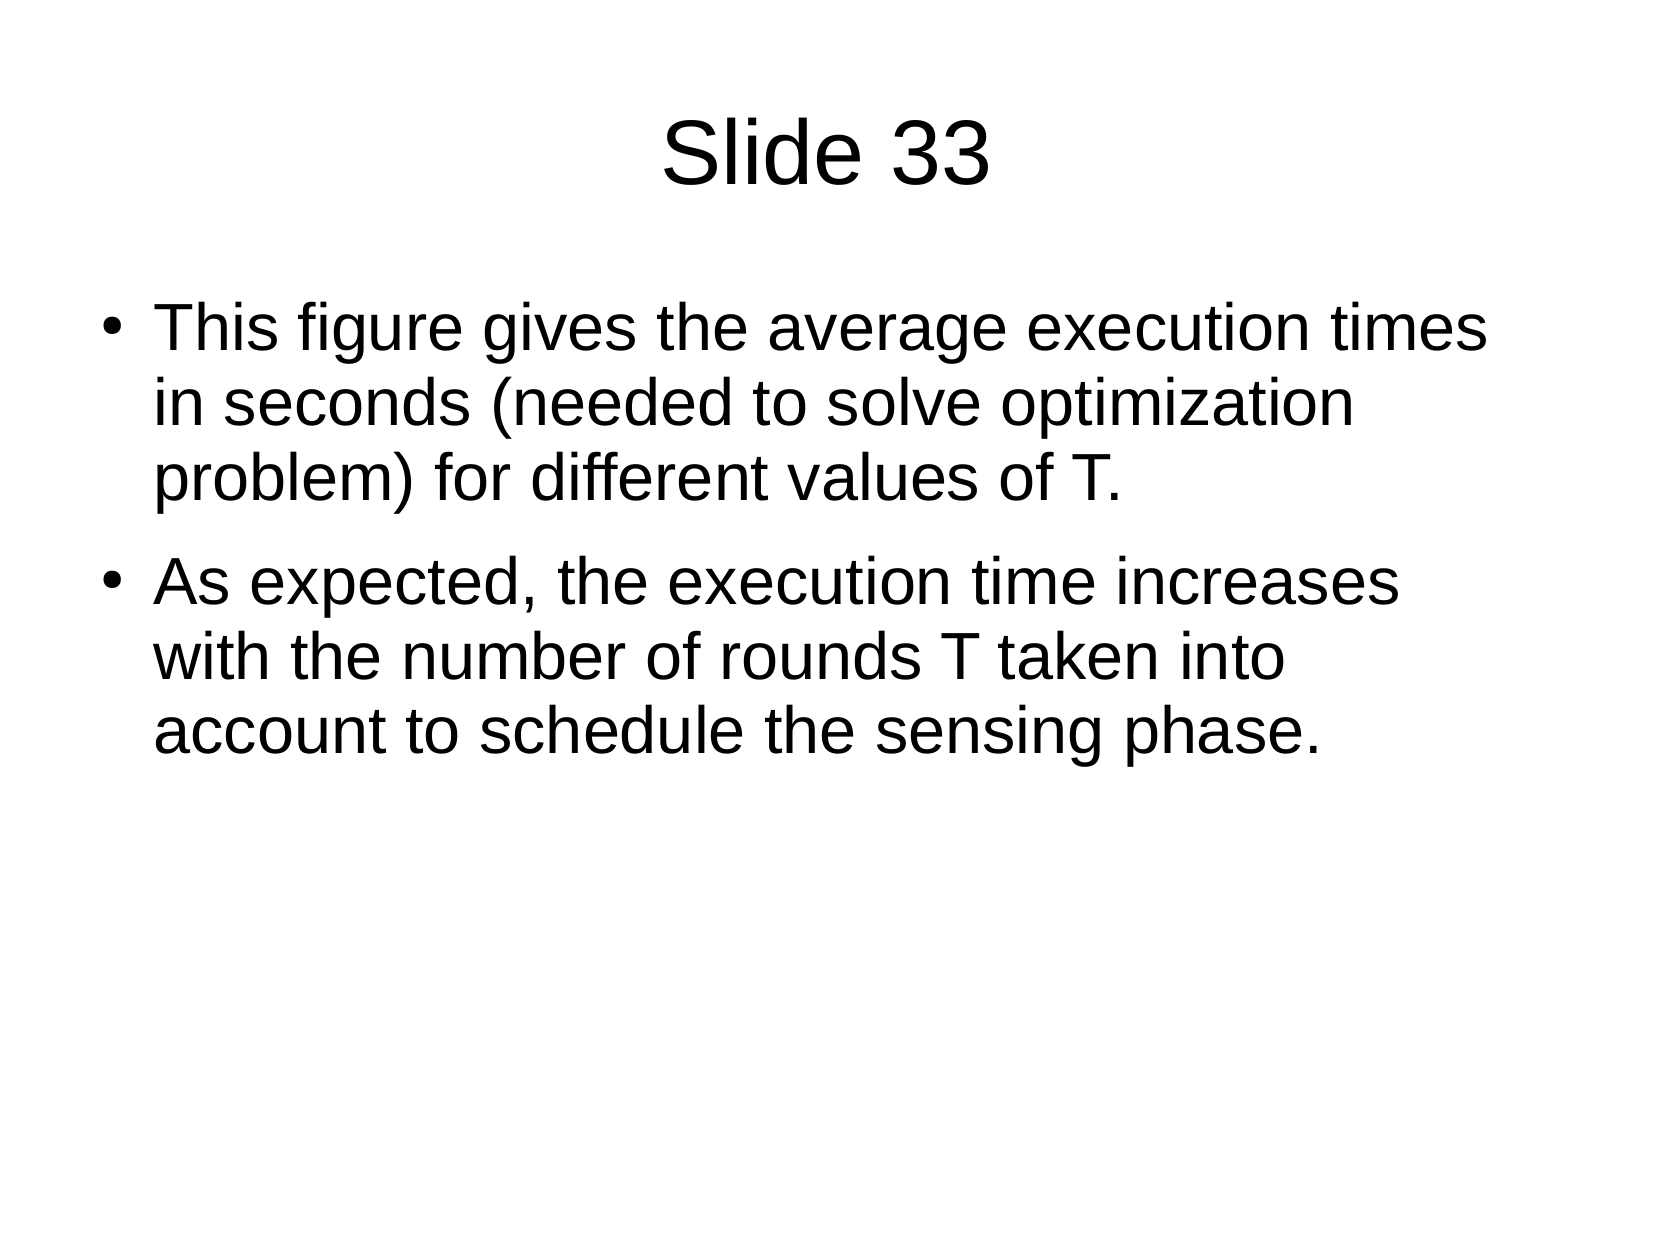

# Slide 33
This figure gives the average execution times in seconds (needed to solve optimization problem) for different values of T.
As expected, the execution time increases with the number of rounds T taken into account to schedule the sensing phase.